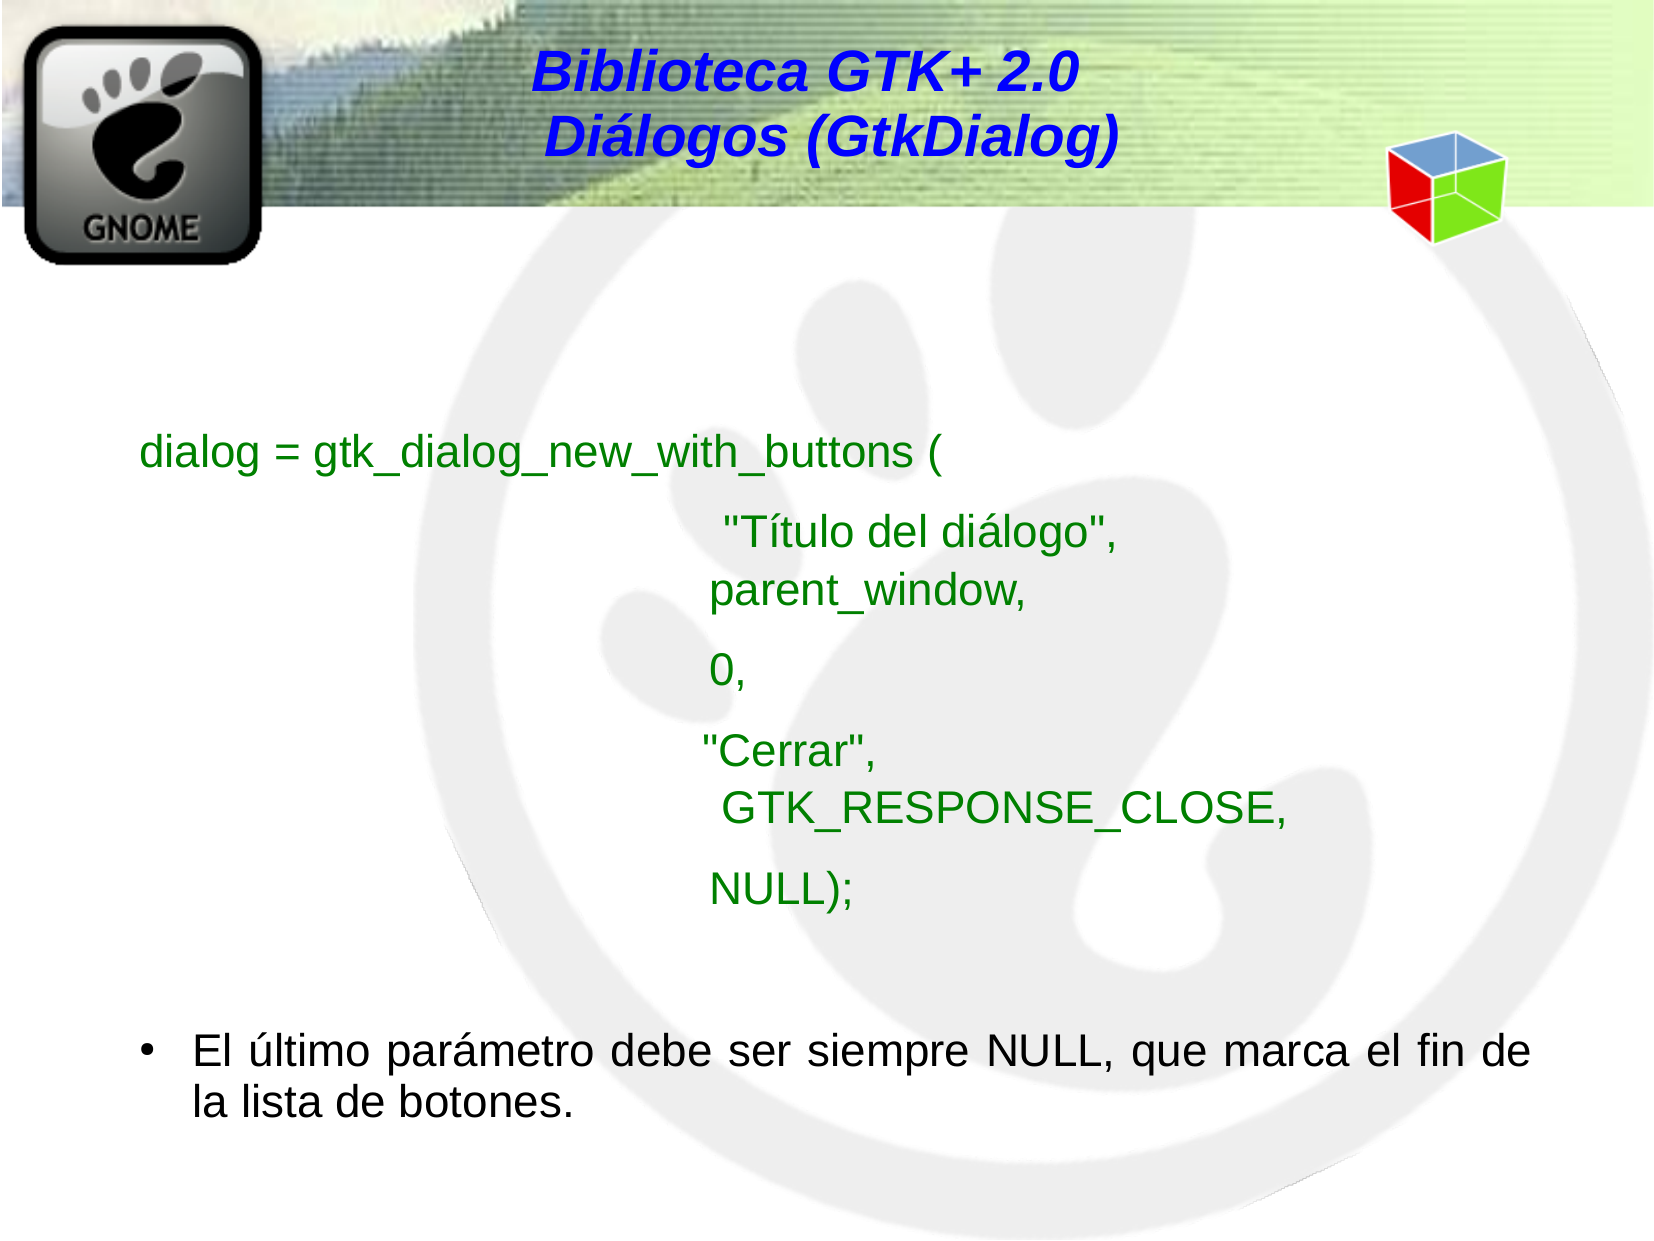

# Biblioteca GTK+ 2.0 Diálogos (GtkDialog)
dialog = gtk_dialog_new_with_buttons (
"Título del diálogo",
 	parent_window,
 	0,
 "Cerrar",
 							 GTK_RESPONSE_CLOSE,
 	NULL);
El último parámetro debe ser siempre NULL, que marca el fin de la lista de botones.